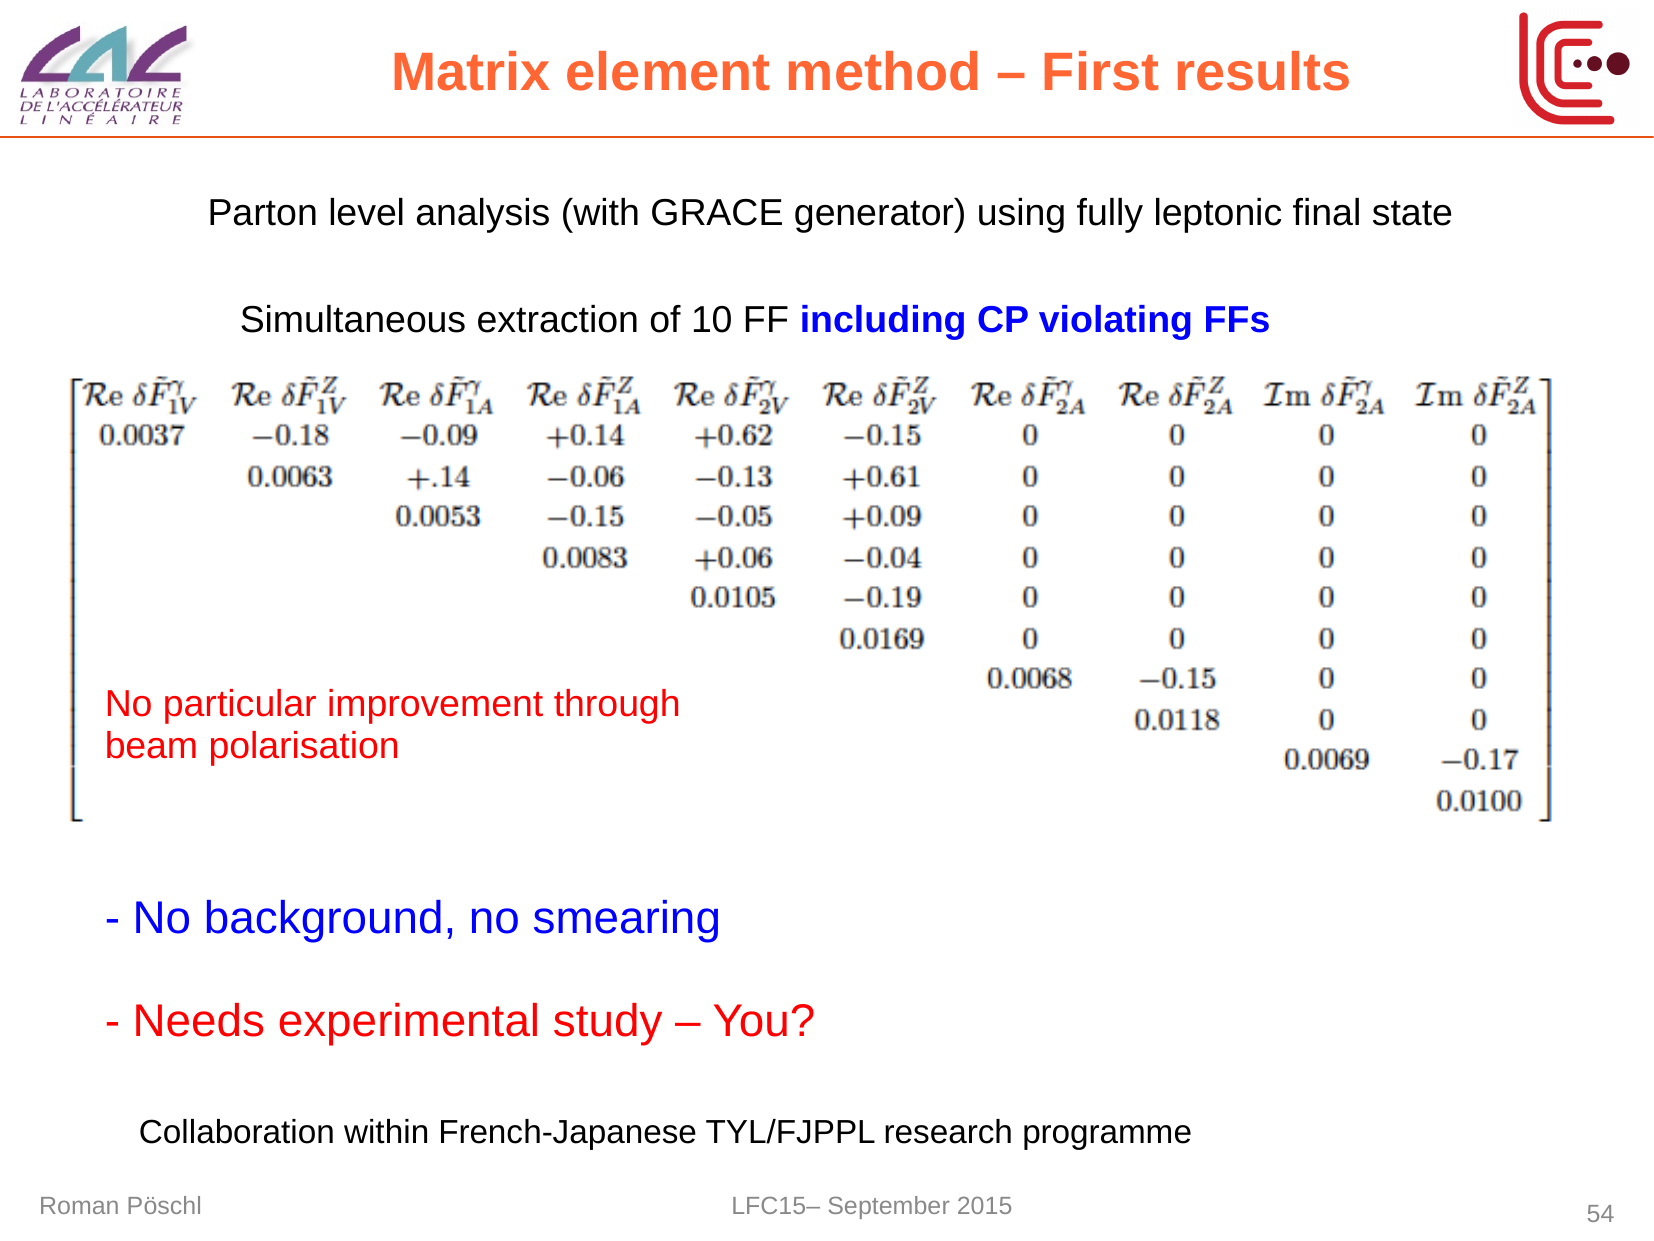

# Matrix element method – First results
Parton level analysis (with GRACE generator) using fully leptonic final state
Simultaneous extraction of 10 FF including CP violating FFs
No particular improvement through
beam polarisation
- No background, no smearing
- Needs experimental study – You?
Collaboration within French-Japanese TYL/FJPPL research programme